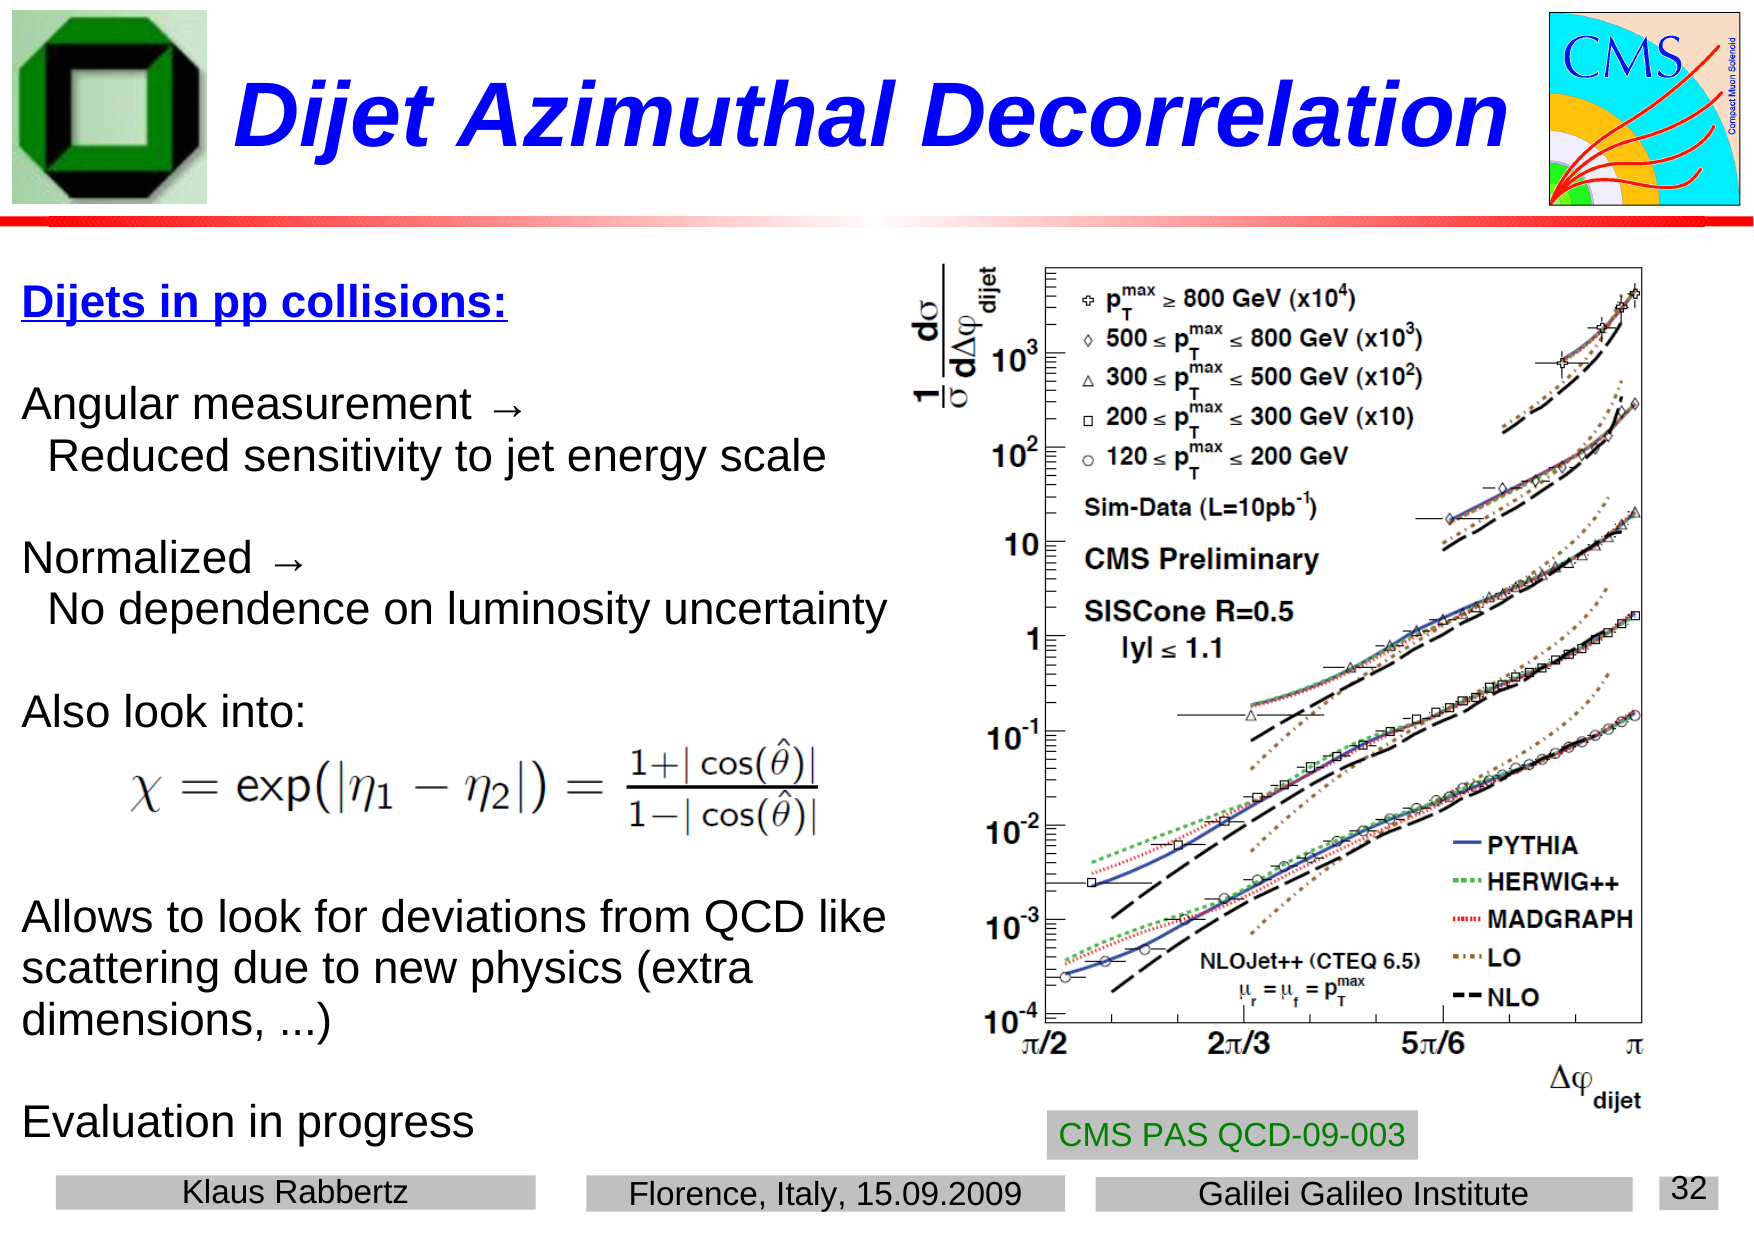

# Dijet Azimuthal Decorrelation
Dijets in pp collisions:
Angular measurement →
 Reduced sensitivity to jet energy scale
Normalized →
 No dependence on luminosity uncertainty
Also look into:
Allows to look for deviations from QCD like scattering due to new physics (extra dimensions, ...)
Evaluation in progress
CMS PAS QCD-09-003